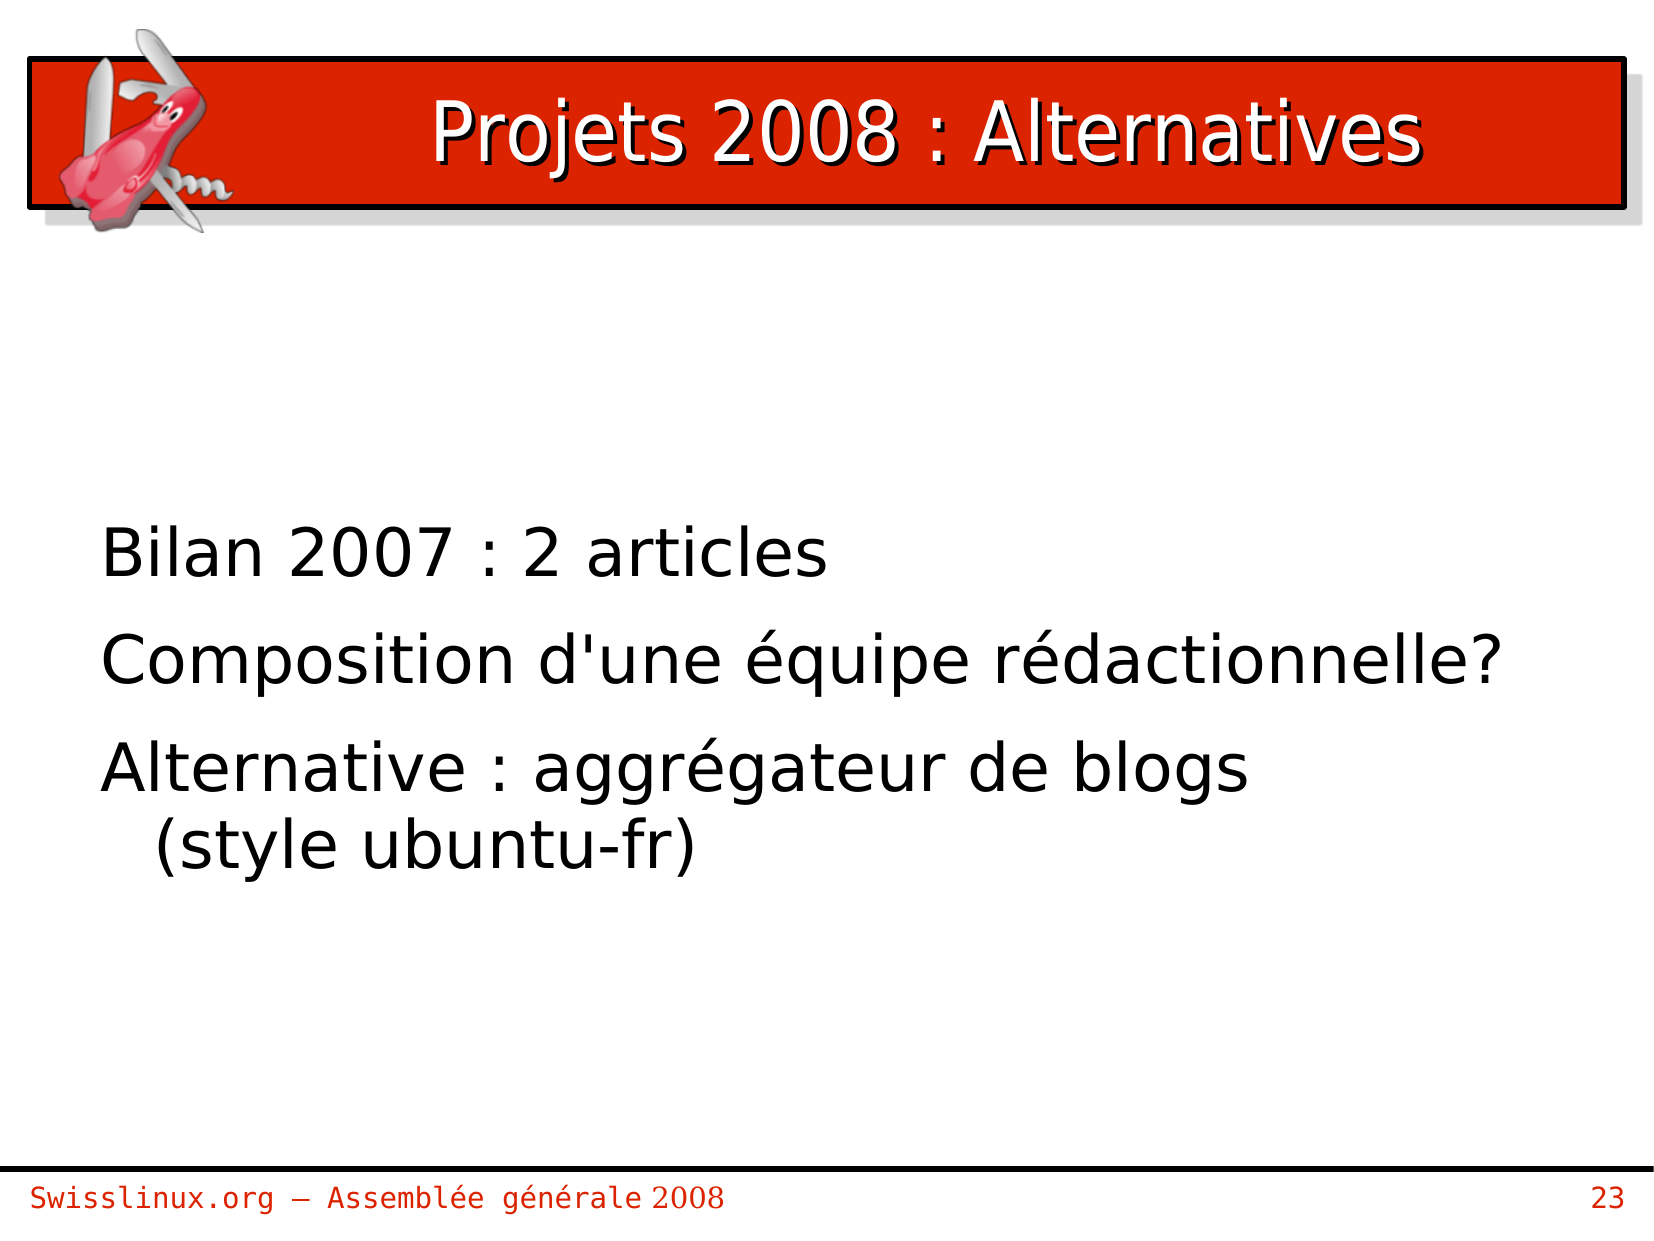

# Projets 2008 : Alternatives
Bilan 2007 : 2 articles
Composition d'une équipe rédactionnelle?
Alternative : aggrégateur de blogs
(style ubuntu-fr)
26 Janvier 2007
23